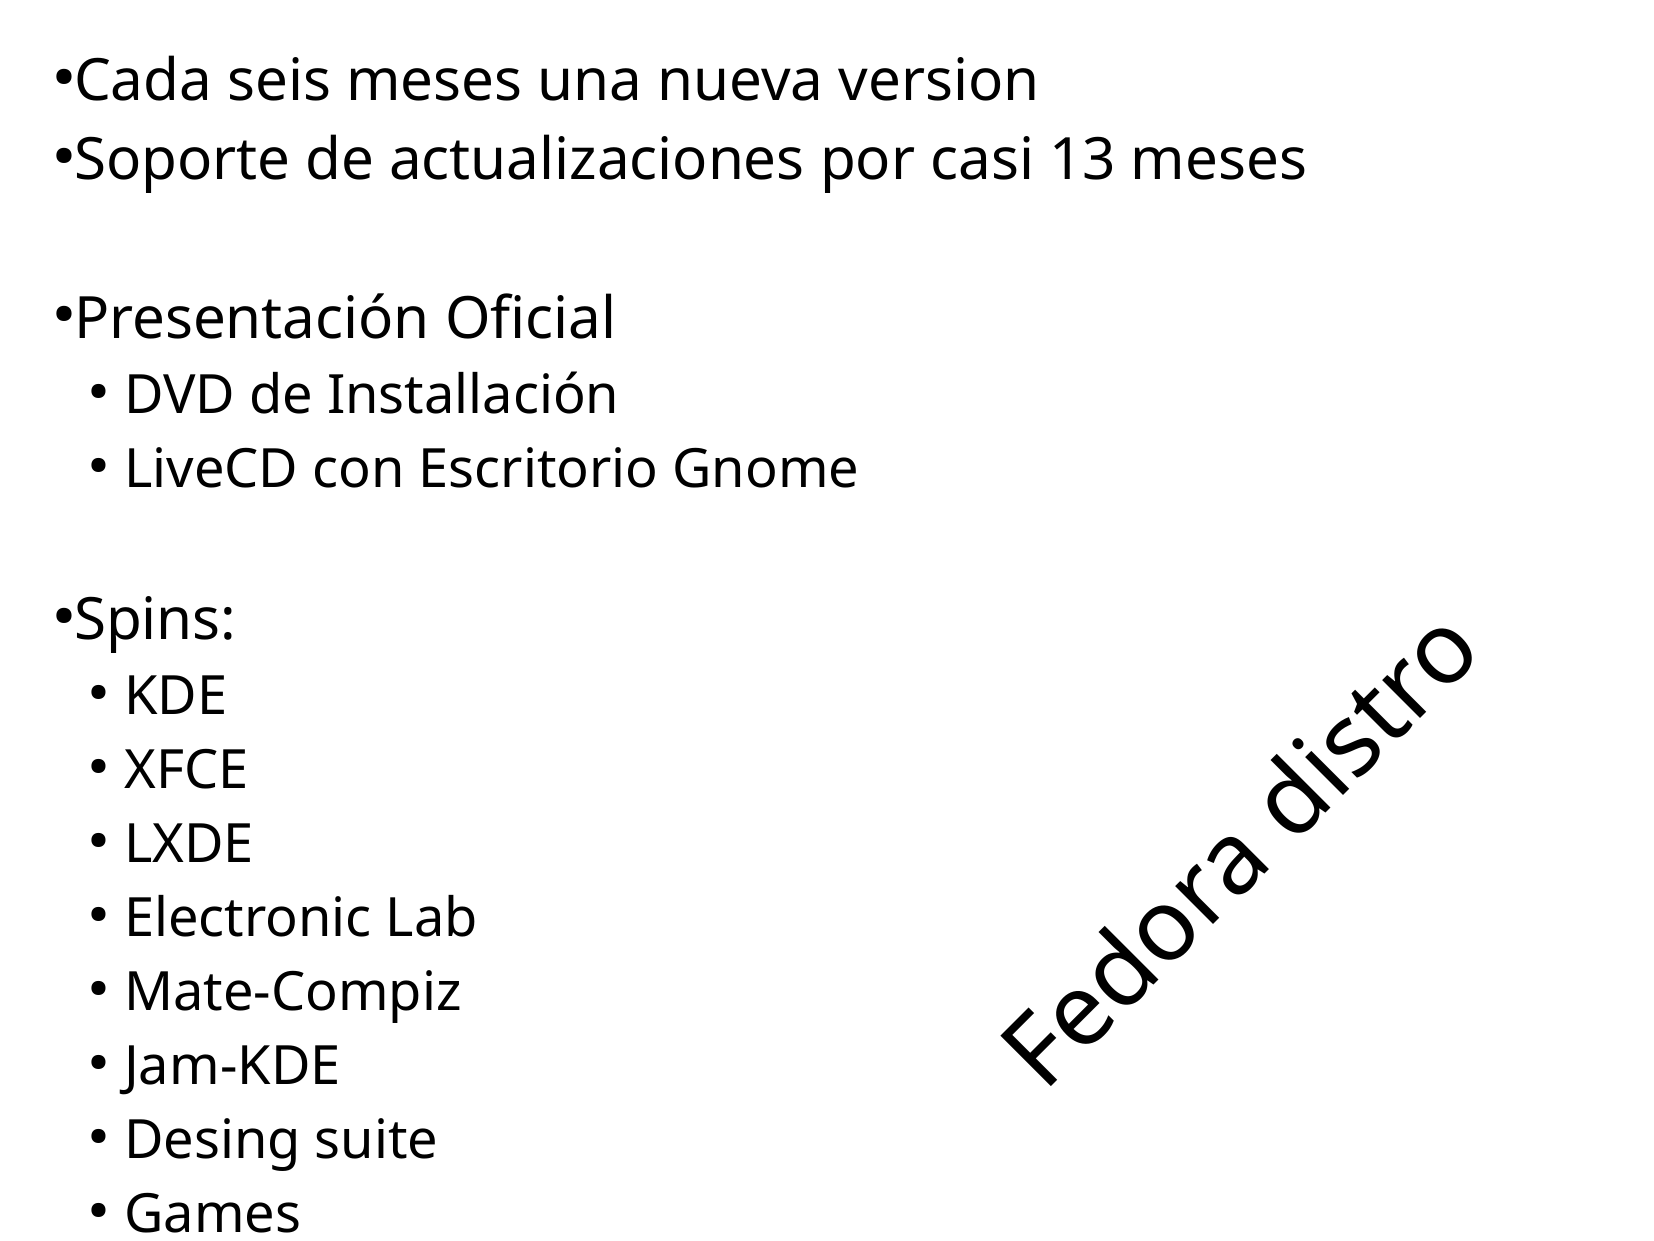

Cada seis meses una nueva version
Soporte de actualizaciones por casi 13 meses
Presentación Oficial
DVD de Installación
LiveCD con Escritorio Gnome
Spins:
KDE
XFCE
LXDE
Electronic Lab
Mate-Compiz
Jam-KDE
Desing suite
Games
Sugar on a Stick
Robotics
# Fedora distro